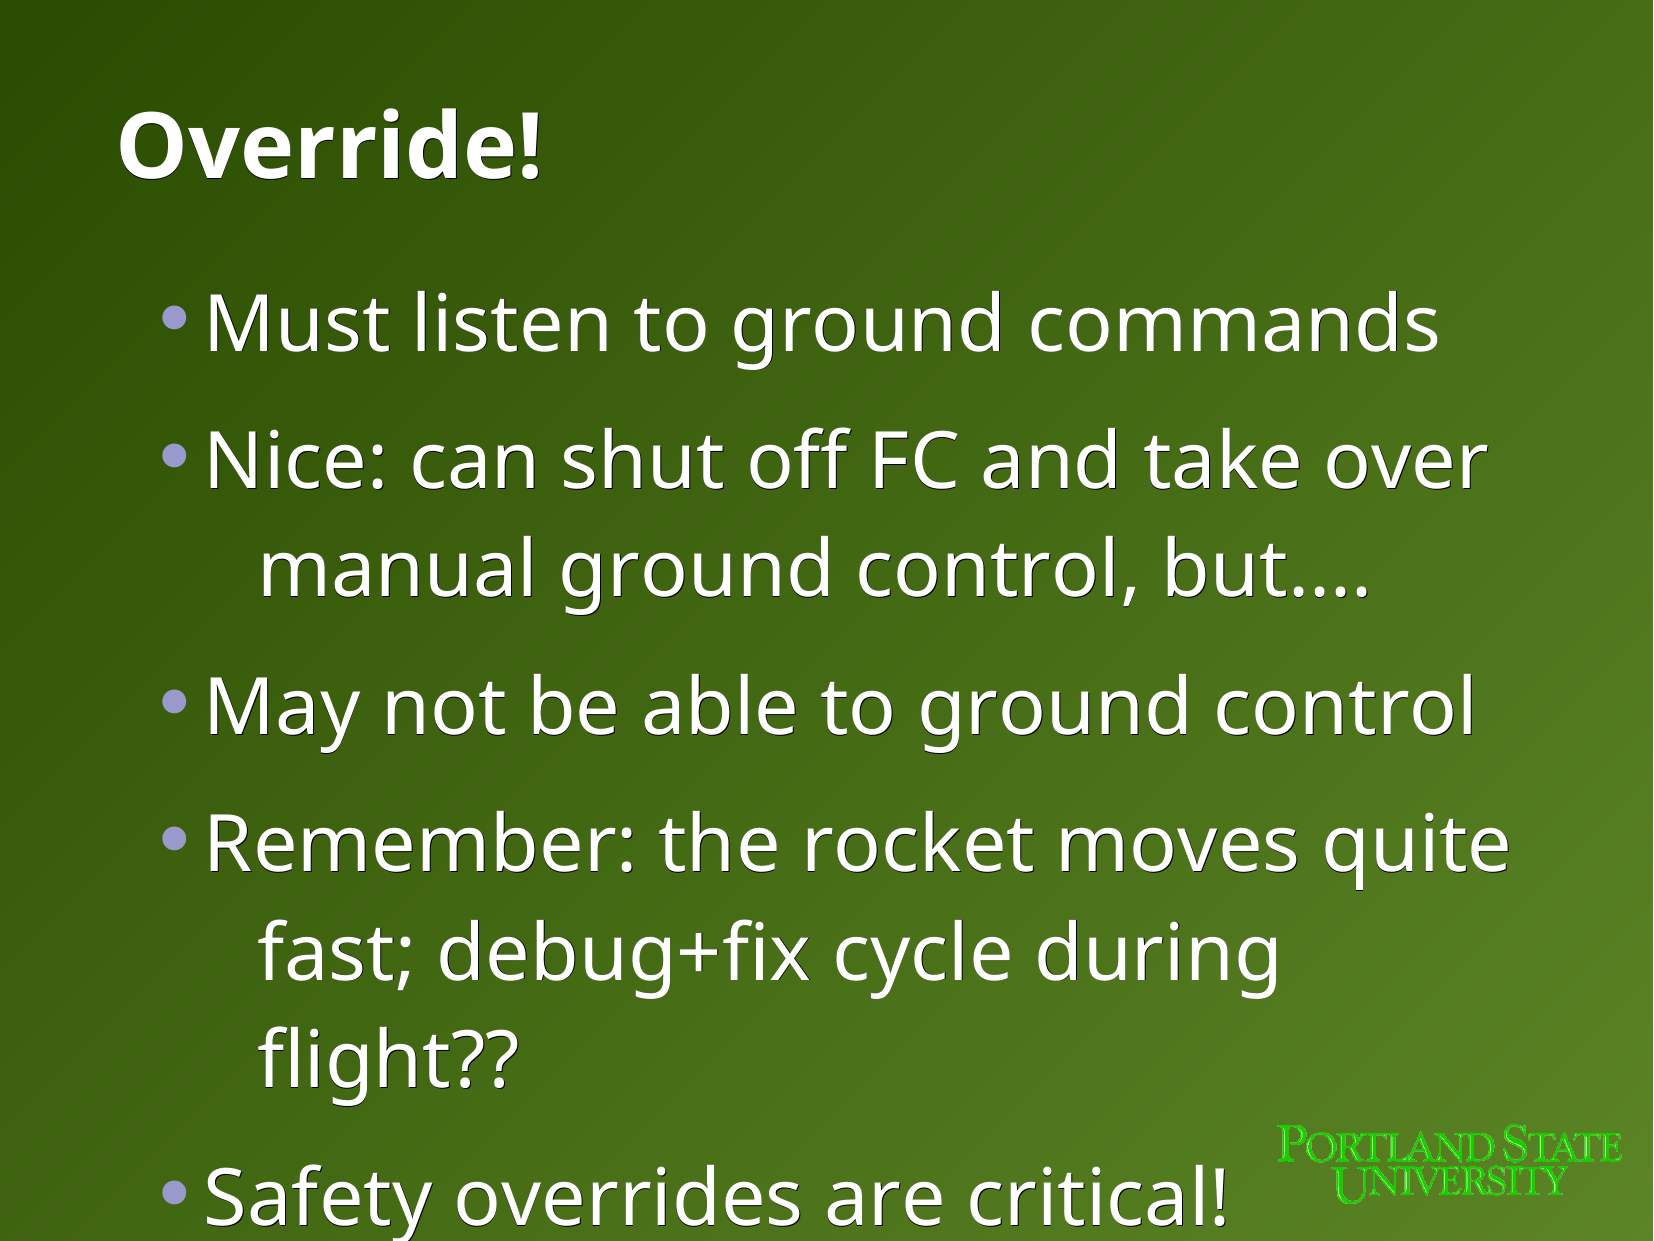

# Override!
Must listen to ground commands
Nice: can shut off FC and take over manual ground control, but....
May not be able to ground control
Remember: the rocket moves quite fast; debug+fix cycle during flight??
Safety overrides are critical!